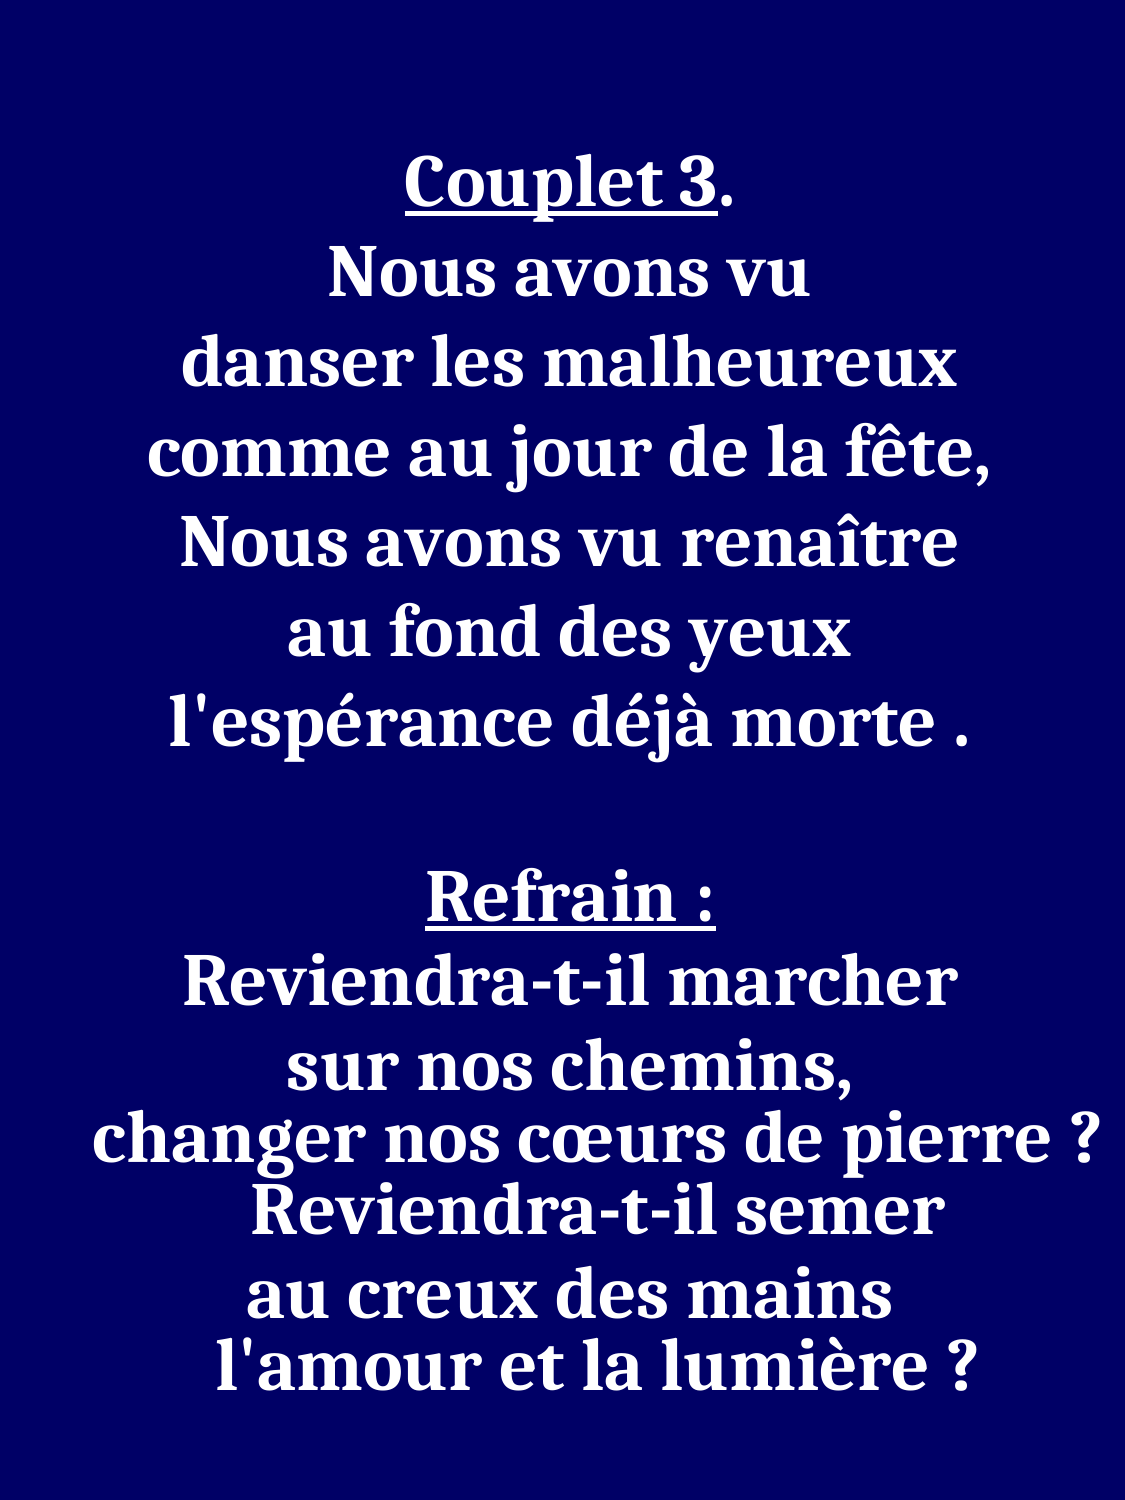

Couplet 3.
Nous avons vu
danser les malheureux
comme au jour de la fête,
Nous avons vu renaître
au fond des yeux
l'espérance déjà morte .
Refrain :
Reviendra-t-il marcher
sur nos chemins,
changer nos cœurs de pierre ?
Reviendra-t-il semer
au creux des mains
l'amour et la lumière ?